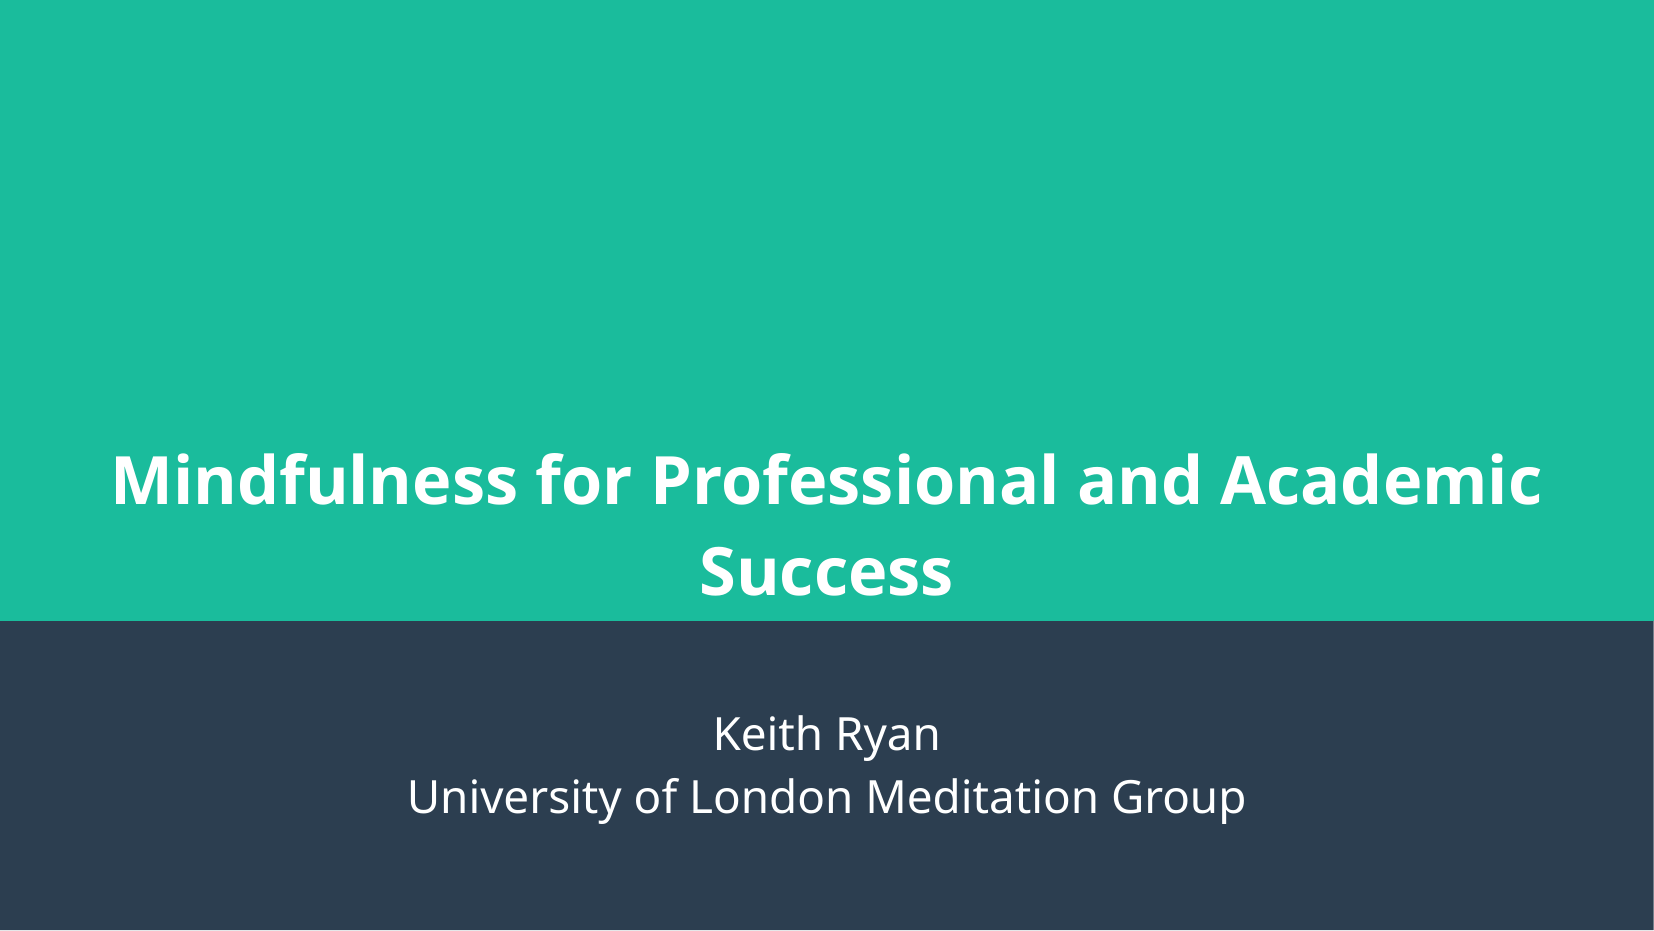

# Mindfulness for Professional and Academic Success
Keith Ryan
University of London Meditation Group